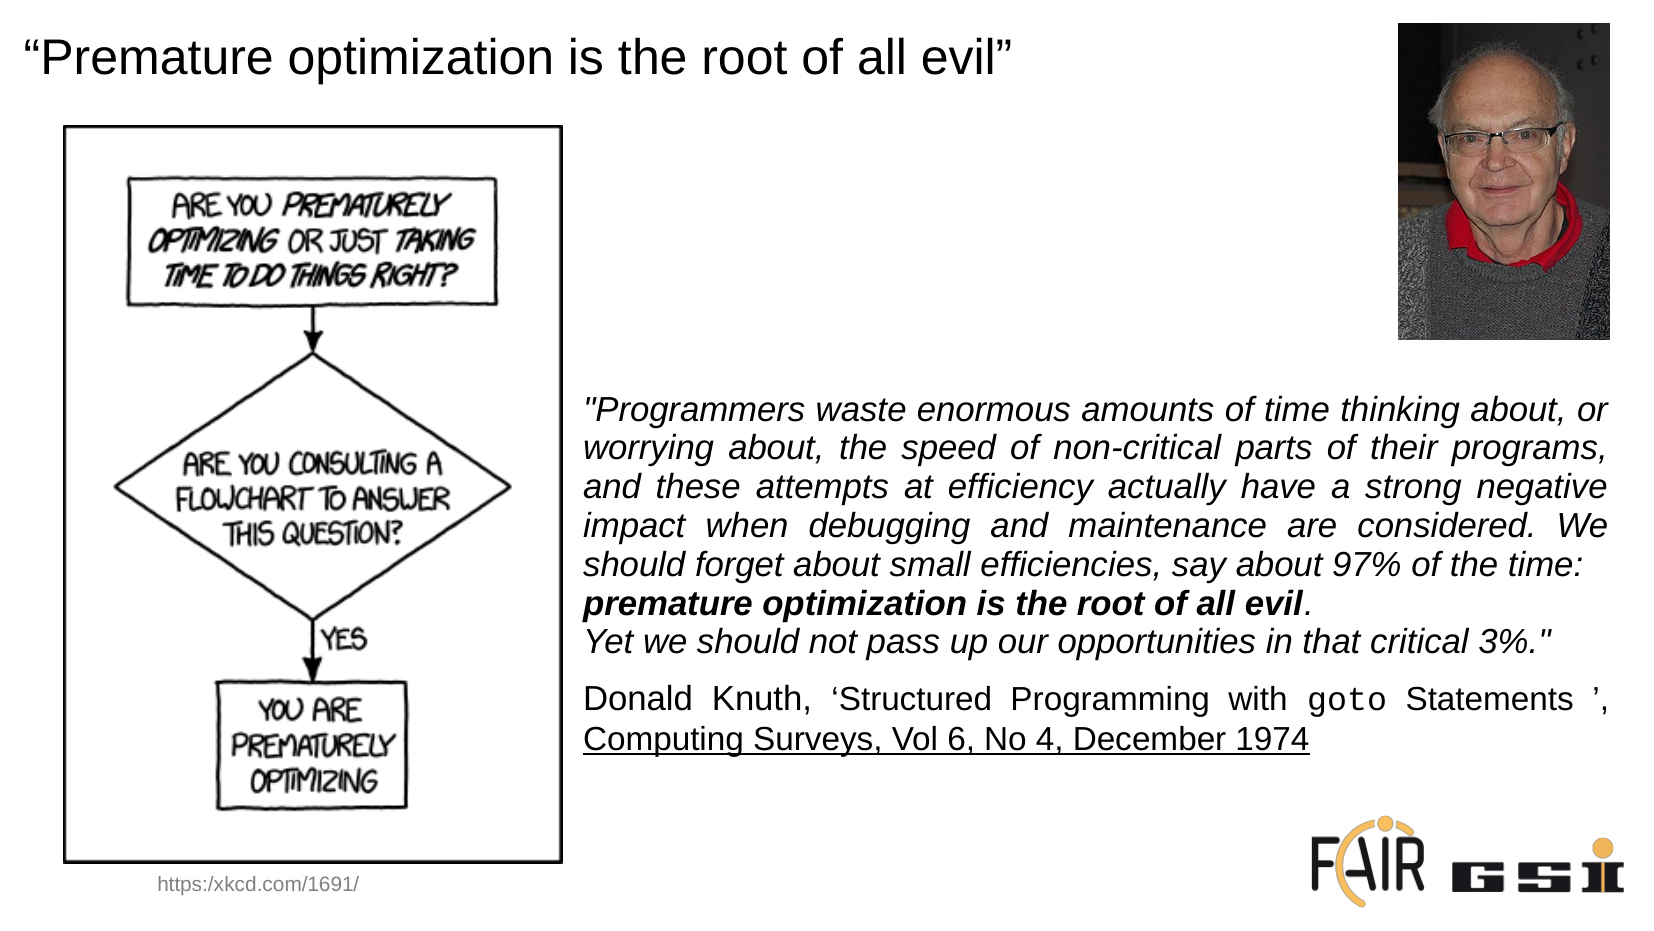

# “Premature optimization is the root of all evil”
https:/xkcd.com/1691/
"Programmers waste enormous amounts of time thinking about, or worrying about, the speed of non-critical parts of their programs, and these attempts at efficiency actually have a strong negative impact when debugging and maintenance are considered. We should forget about small efficiencies, say about 97% of the time:
premature optimization is the root of all evil.
Yet we should not pass up our opportunities in that critical 3%."
Donald Knuth, ‘Structured Programming with goto Statements ’, Computing Surveys, Vol 6, No 4, December 1974